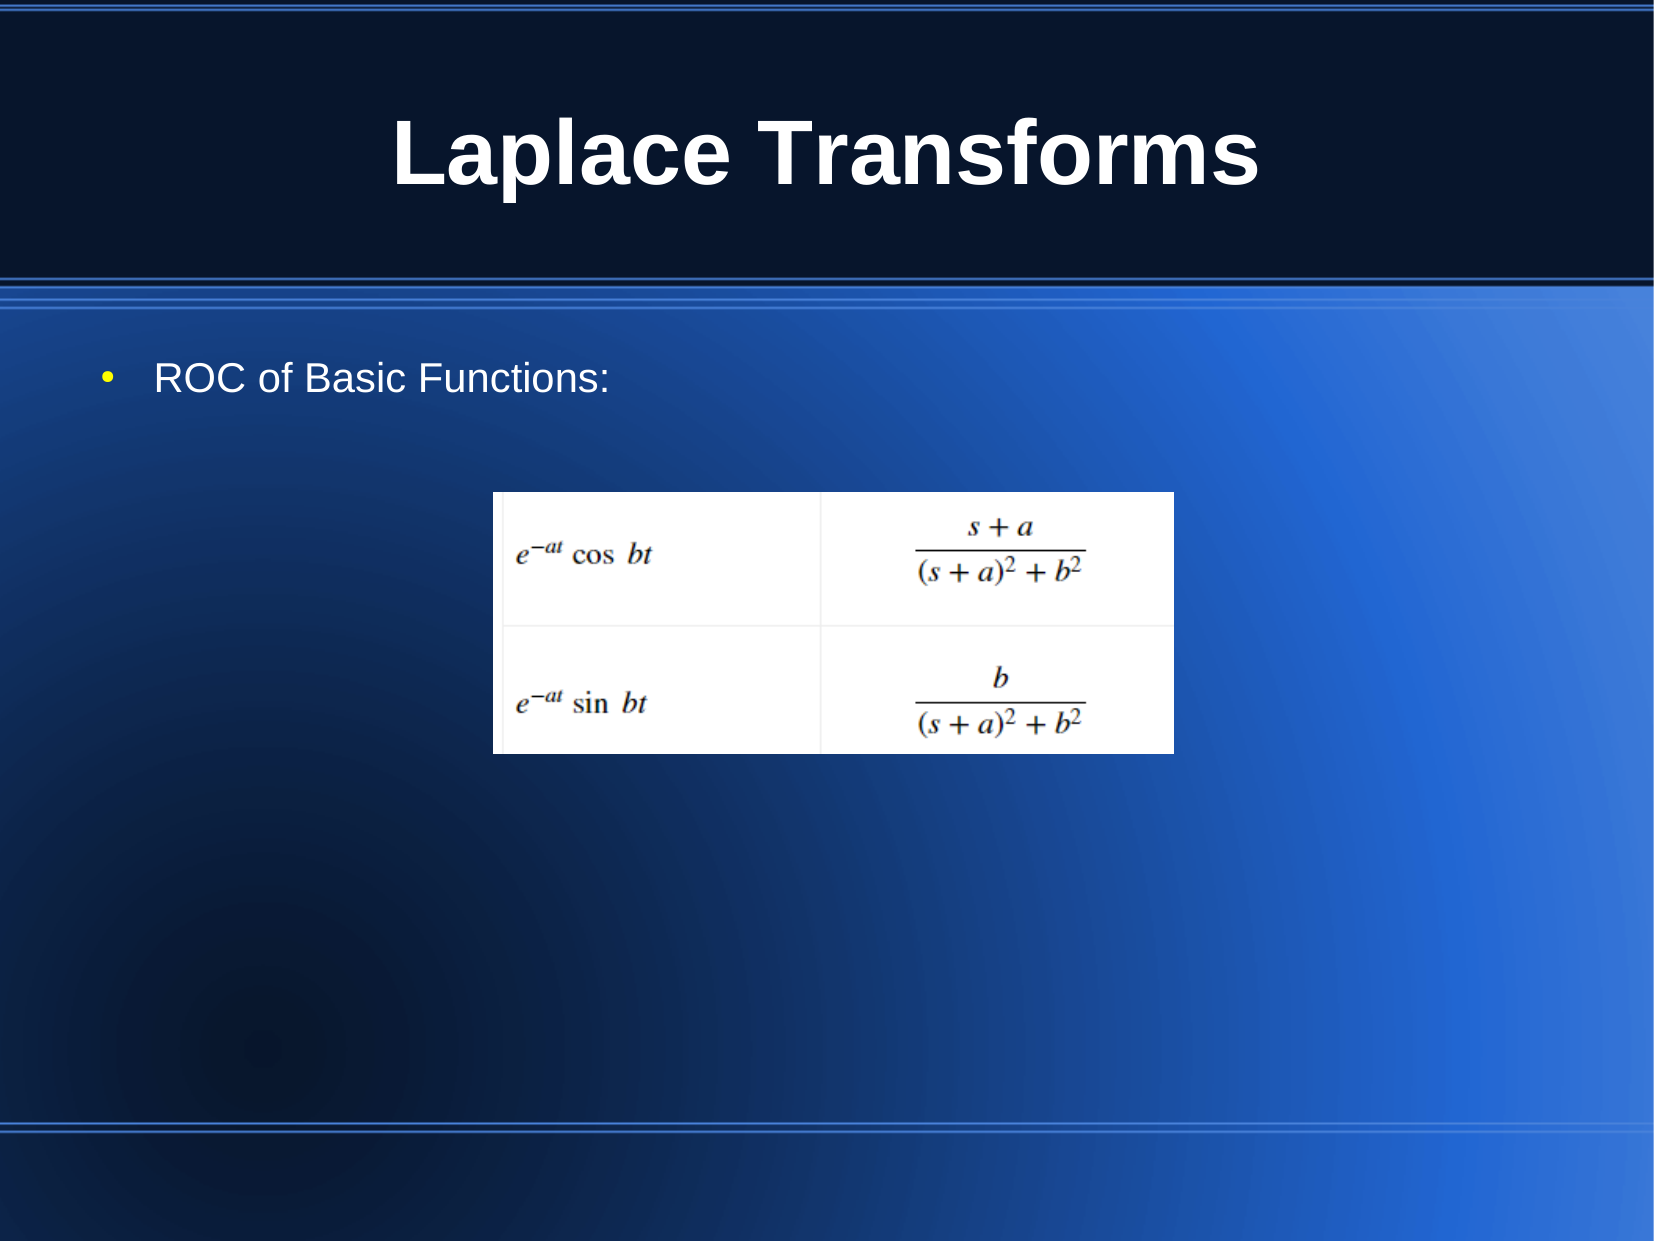

# Laplace Transforms
ROC of Basic Functions: